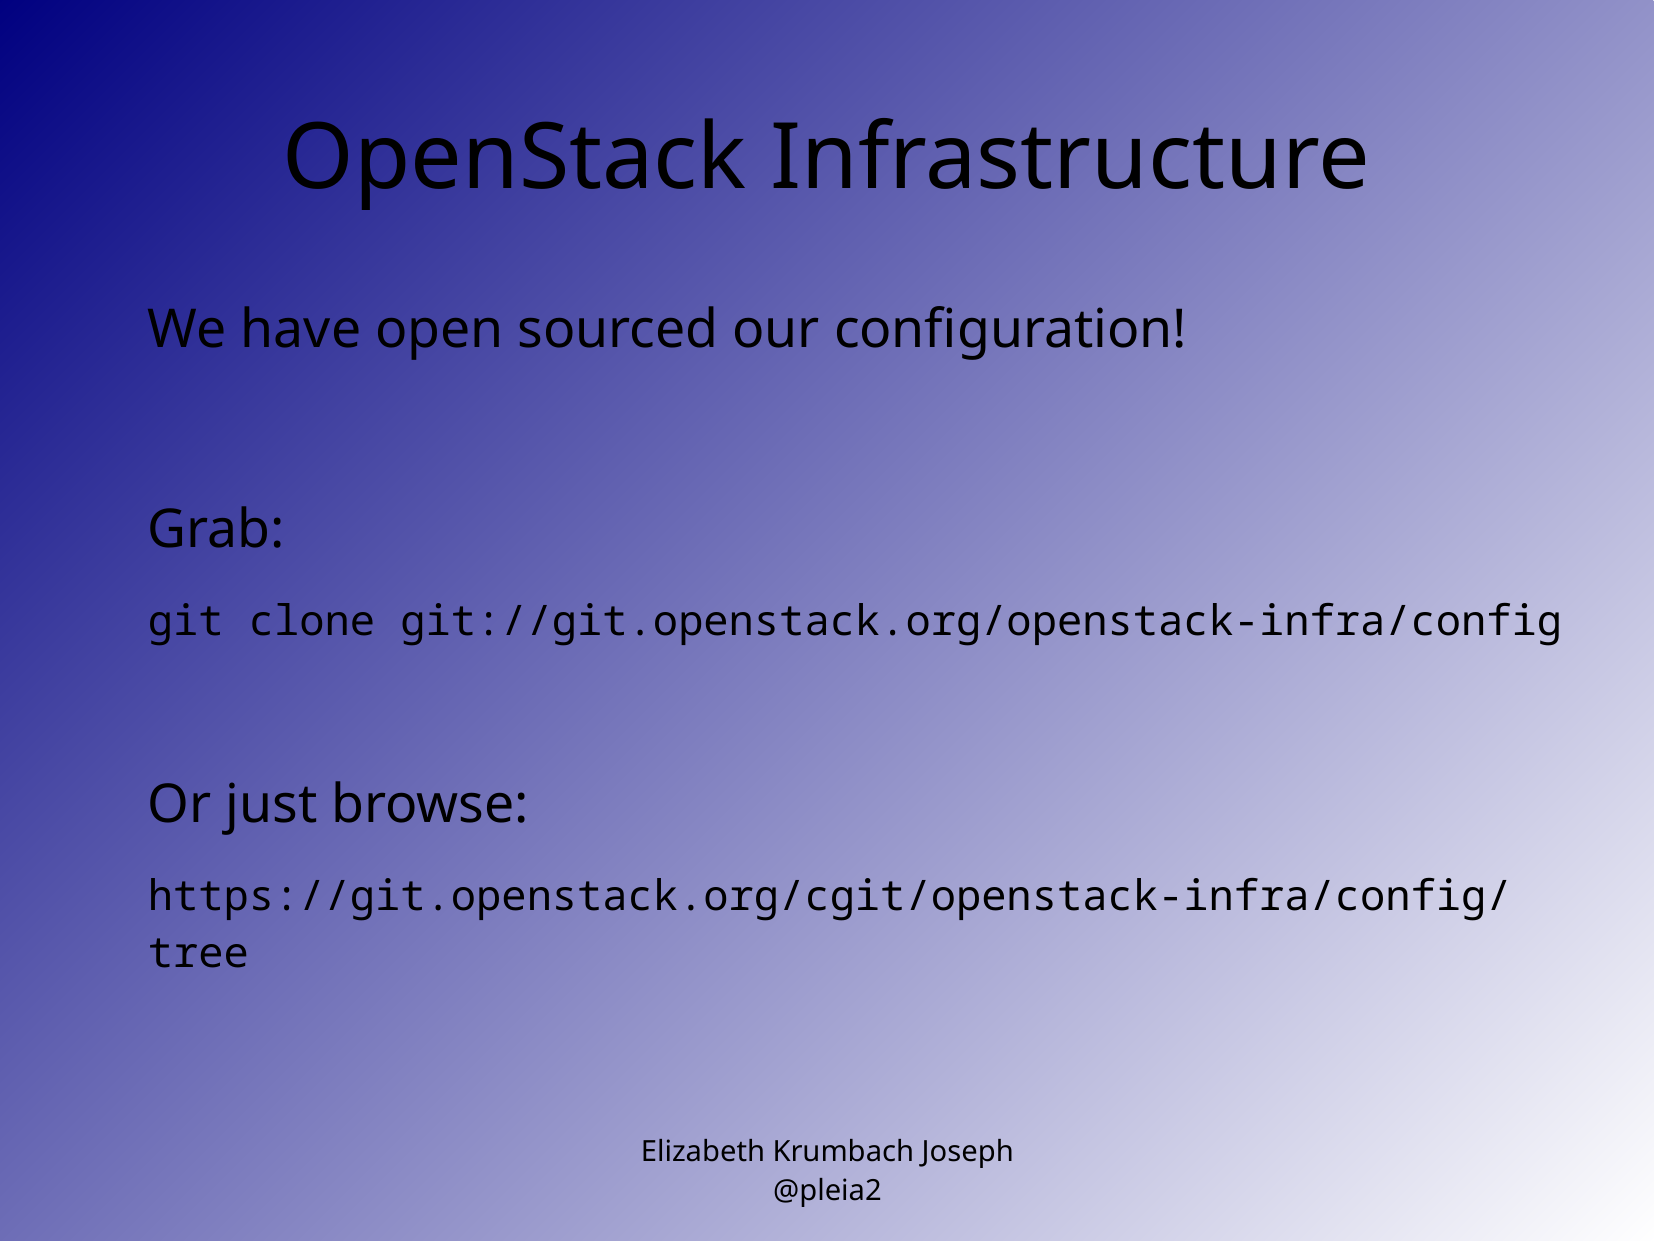

# OpenStack Infrastructure
We have open sourced our configuration!
Grab:
git clone git://git.openstack.org/openstack-infra/config
Or just browse:
https://git.openstack.org/cgit/openstack-infra/config/tree